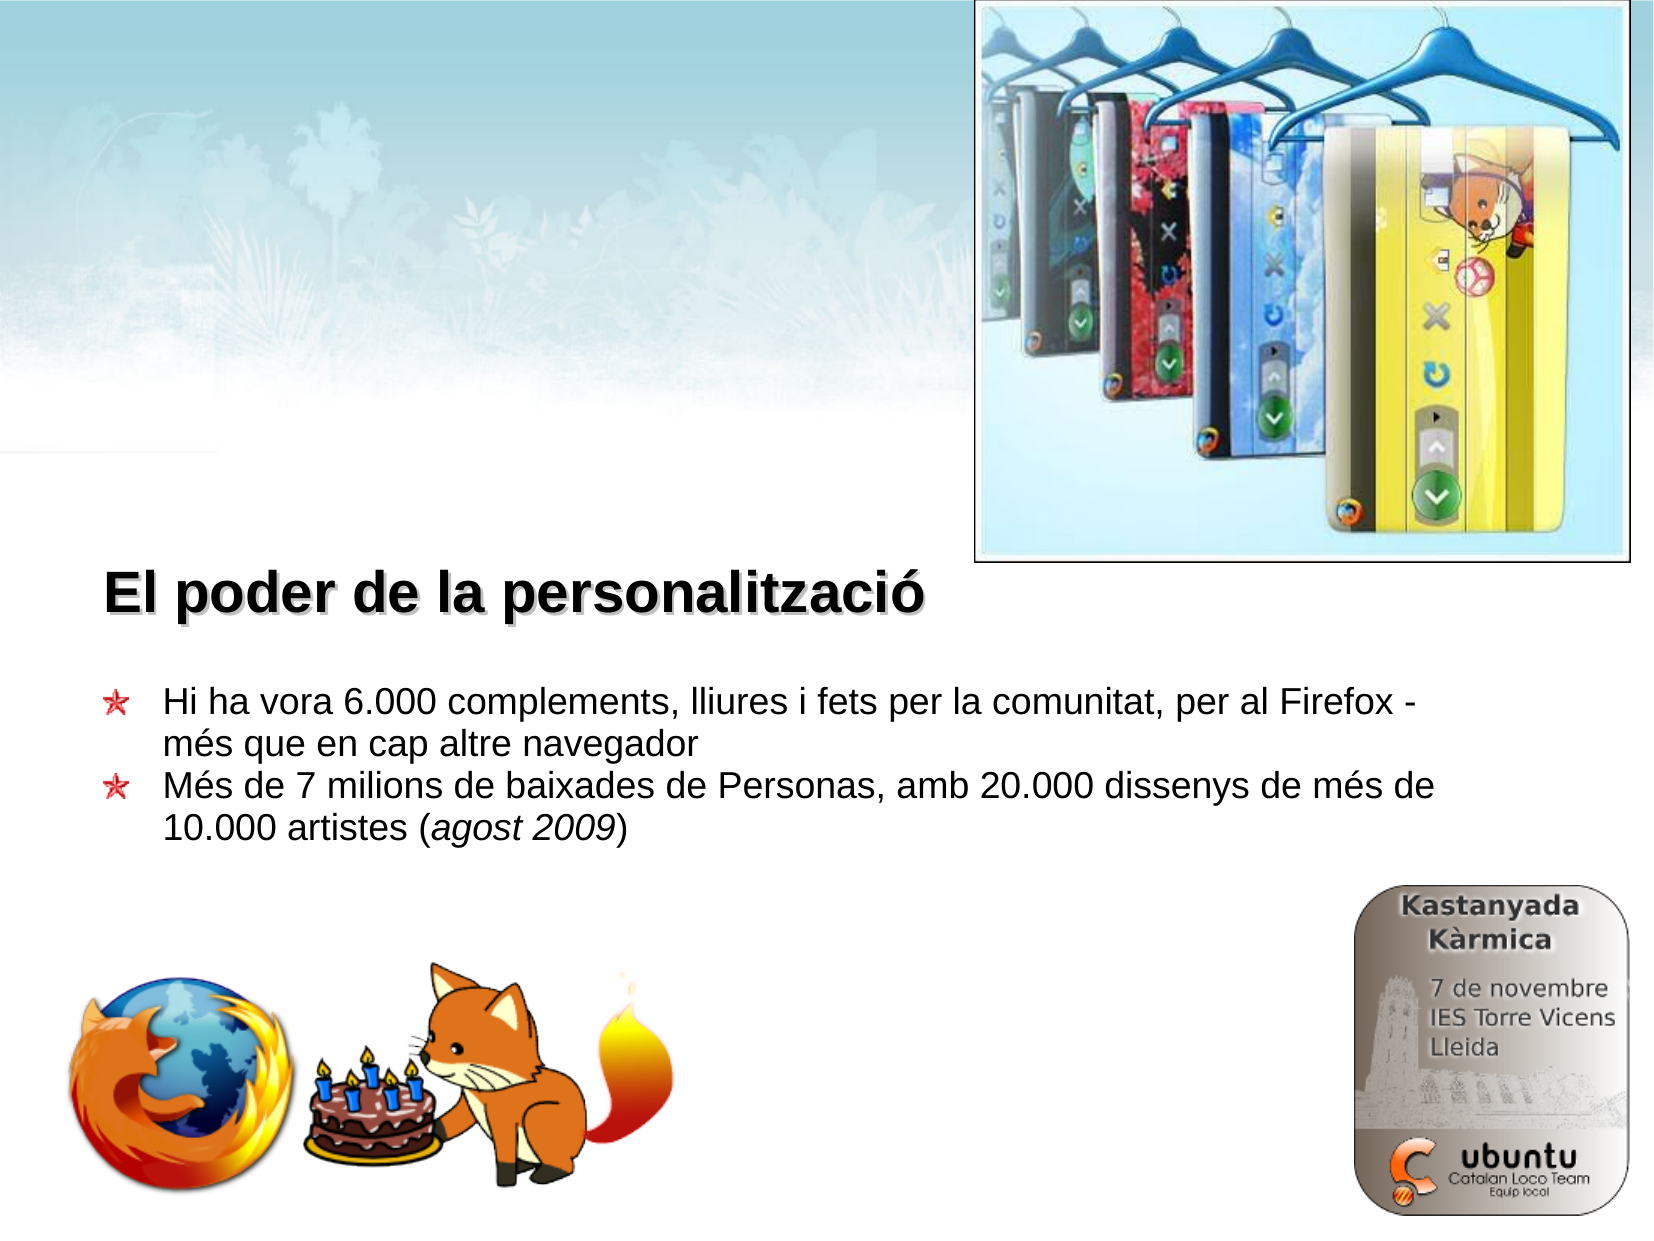

El poder de la personalització
Hi ha vora 6.000 complements, lliures i fets per la comunitat, per al Firefox - més que en cap altre navegador
Més de 7 milions de baixades de Personas, amb 20.000 dissenys de més de 10.000 artistes (agost 2009)